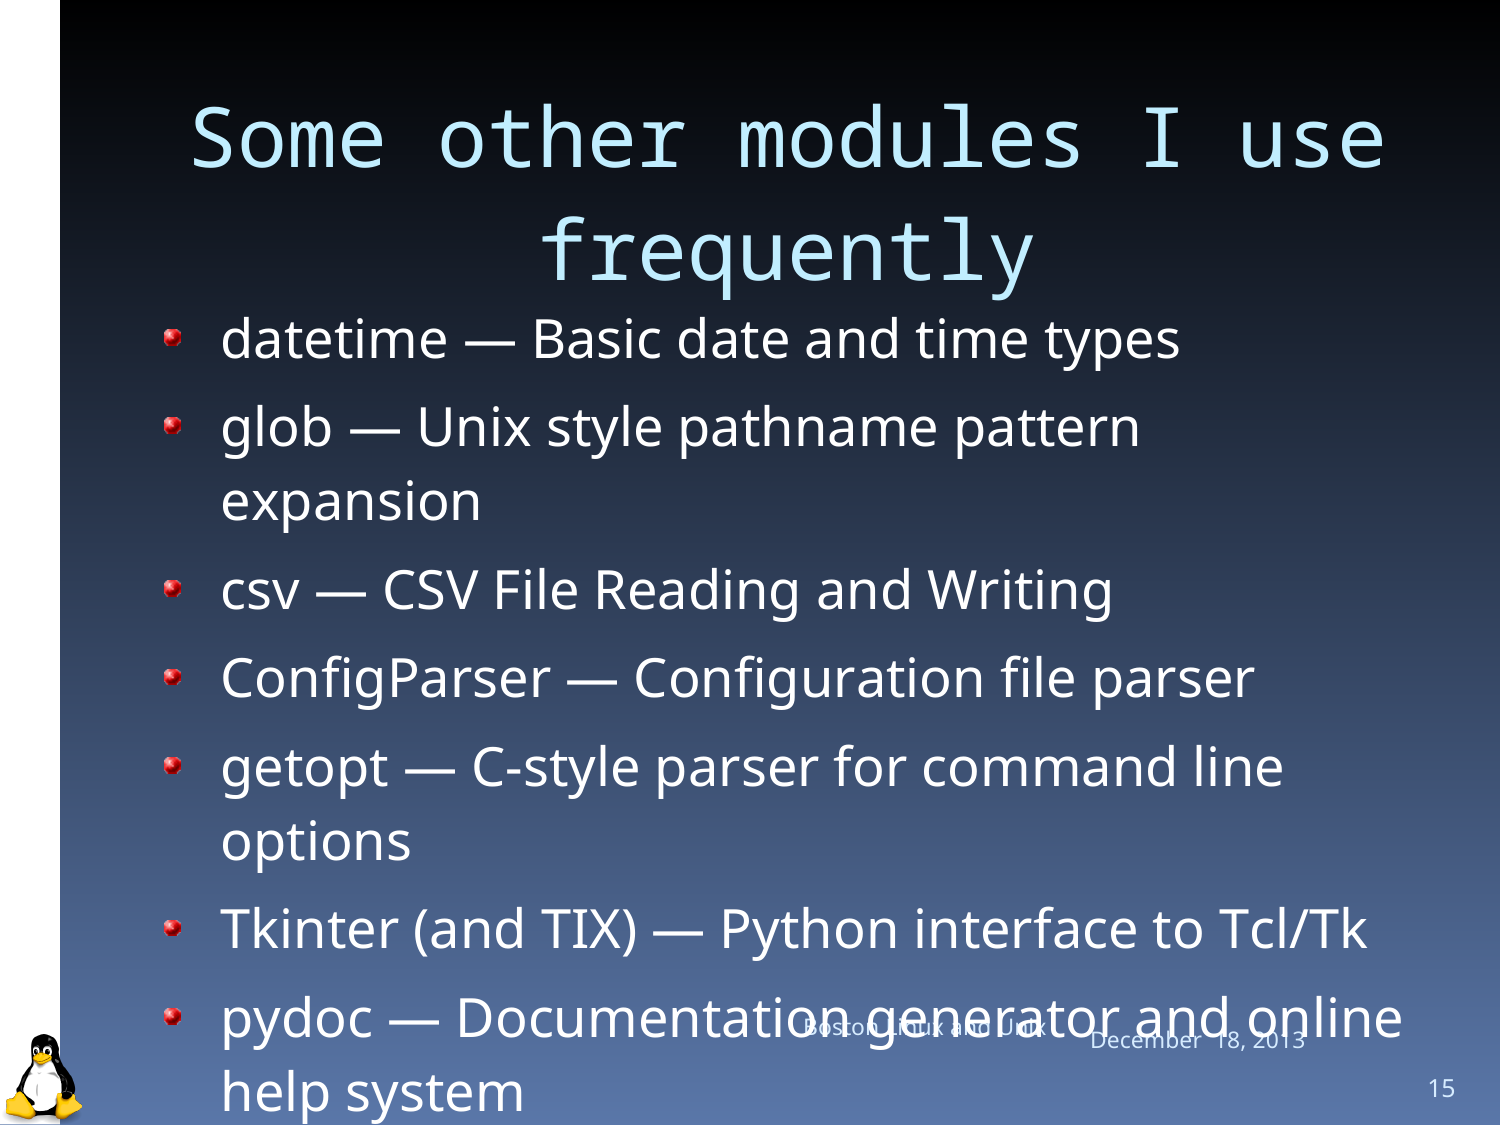

# Some other modules I use frequently
datetime — Basic date and time types
glob — Unix style pathname pattern expansion
csv — CSV File Reading and Writing
ConfigParser — Configuration file parser
getopt — C-style parser for command line options
Tkinter (and TIX) — Python interface to Tcl/Tk
pydoc — Documentation generator and online help system
urllib: Open arbitrary resources by URL
December 18, 2013
15